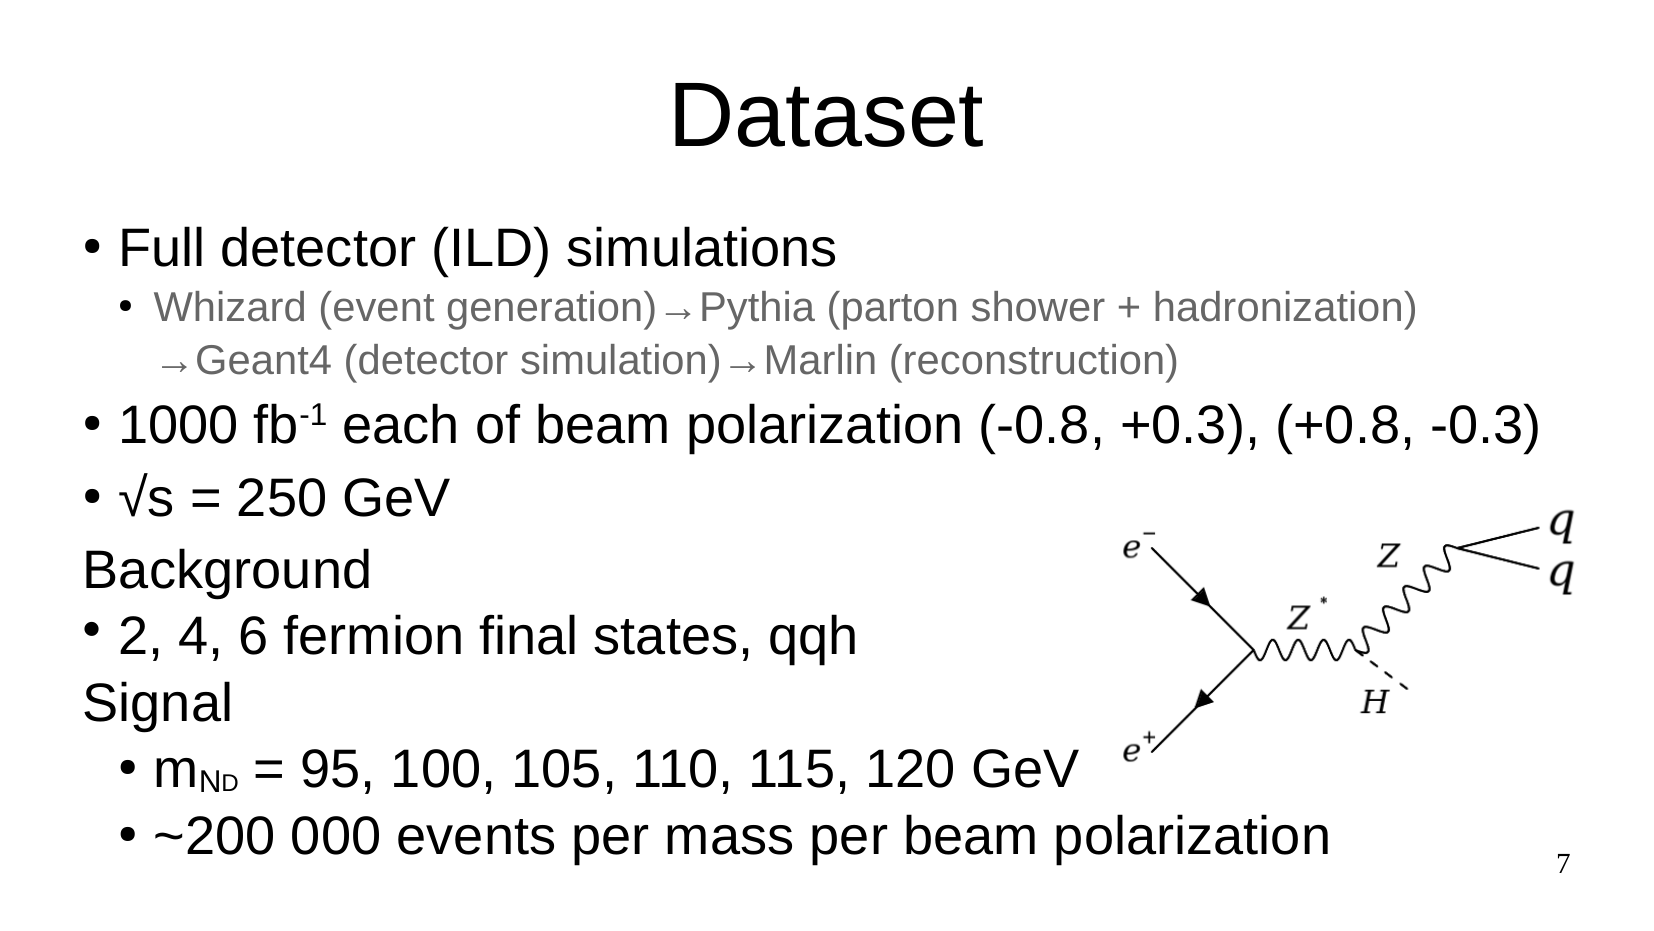

# Dataset
Full detector (ILD) simulations
Whizard (event generation)→Pythia (parton shower + hadronization)
→Geant4 (detector simulation)→Marlin (reconstruction)
1000 fb-1 each of beam polarization (-0.8, +0.3), (+0.8, -0.3)
√s = 250 GeV
Background
2, 4, 6 fermion final states, qqh
Signal
mND = 95, 100, 105, 110, 115, 120 GeV
~200 000 events per mass per beam polarization
7